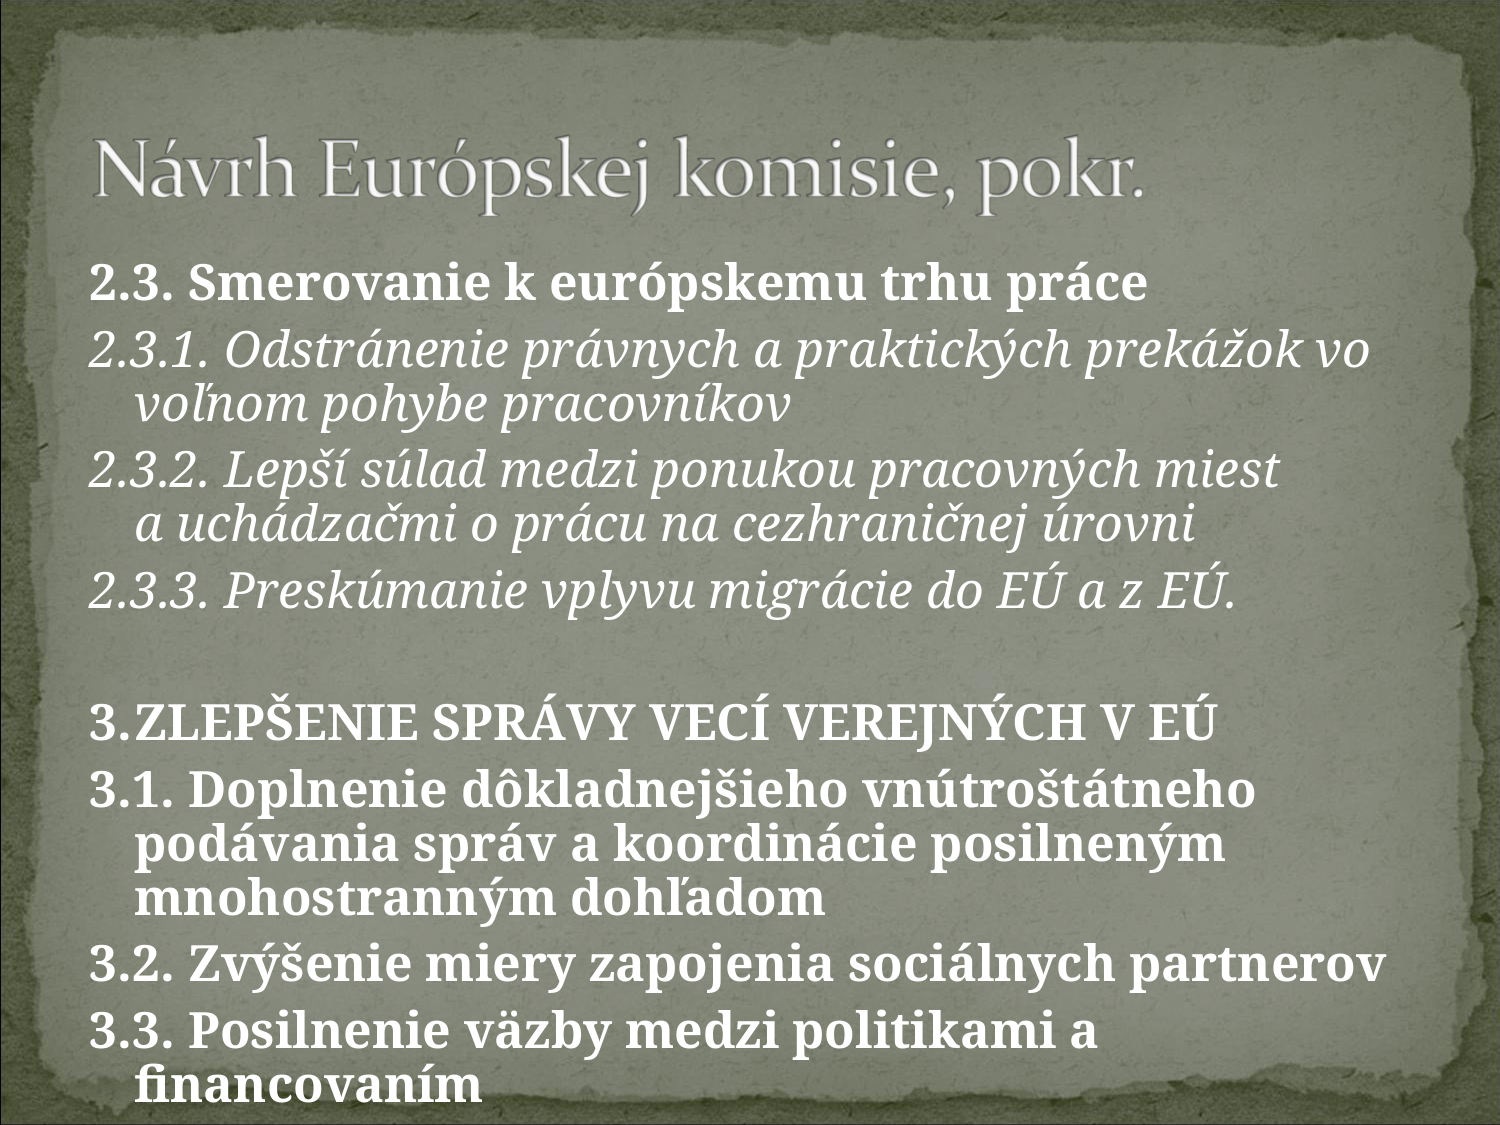

# 2.3. Smerovanie k európskemu trhu práce
2.3.1. Odstránenie právnych a praktických prekážok vo voľnom pohybe pracovníkov
2.3.2. Lepší súlad medzi ponukou pracovných miest a uchádzačmi o prácu na cezhraničnej úrovni
2.3.3. Preskúmanie vplyvu migrácie do EÚ a z EÚ.
3.	ZLEPŠENIE SPRÁVY VECÍ VEREJNÝCH V EÚ
3.1. Doplnenie dôkladnejšieho vnútroštátneho podávania správ a koordinácie posilneným mnohostranným dohľadom
3.2. Zvýšenie miery zapojenia sociálnych partnerov
3.3. Posilnenie väzby medzi politikami a financovaním